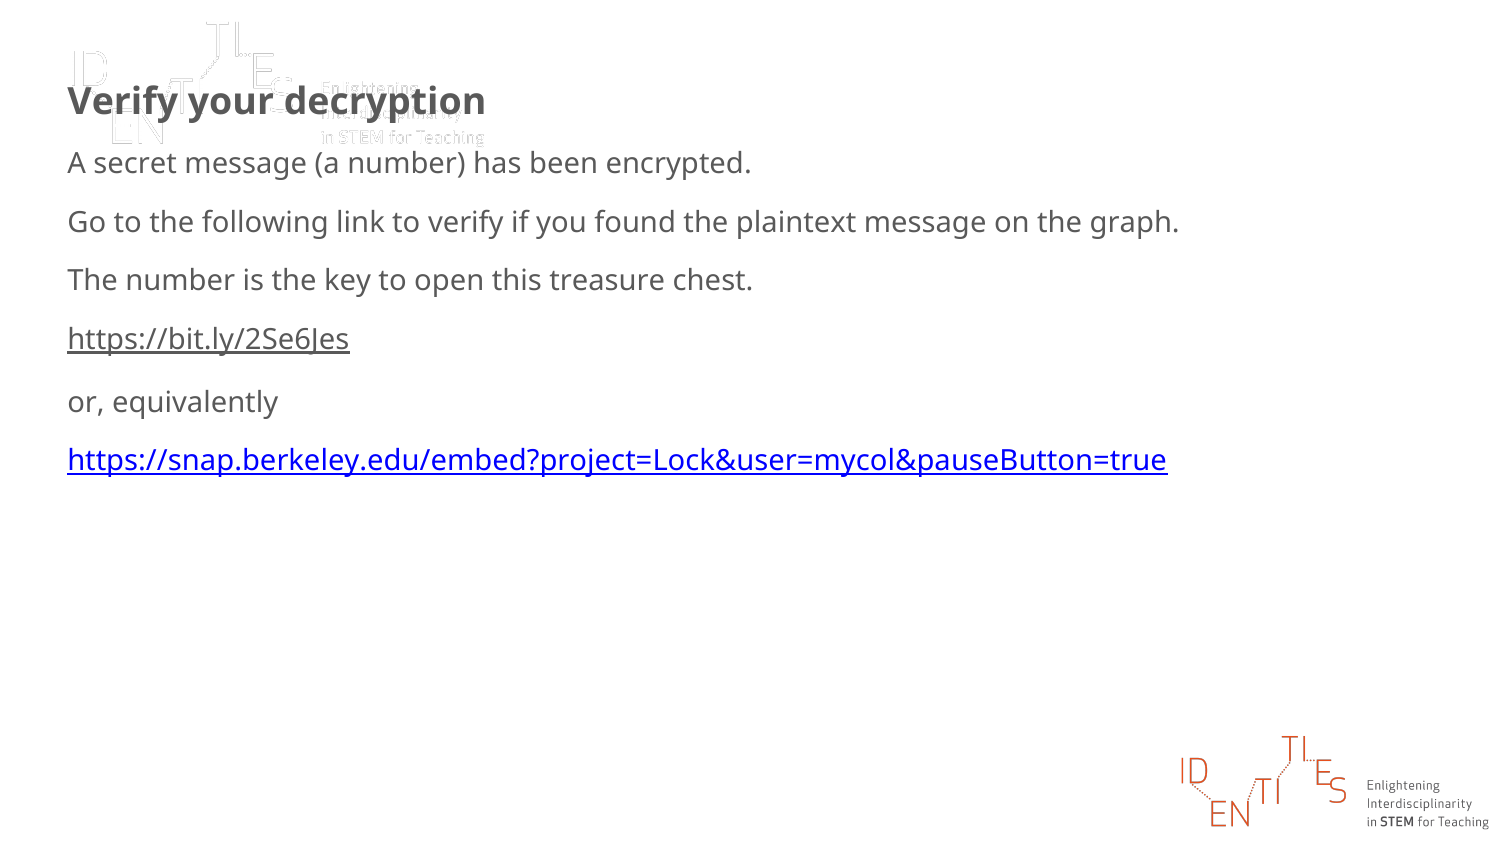

Verify your decryption
A secret message (a number) has been encrypted.
Go to the following link to verify if you found the plaintext message on the graph.
The number is the key to open this treasure chest.
https://bit.ly/2Se6Jes
or, equivalently
https://snap.berkeley.edu/embed?project=Lock&user=mycol&pauseButton=true